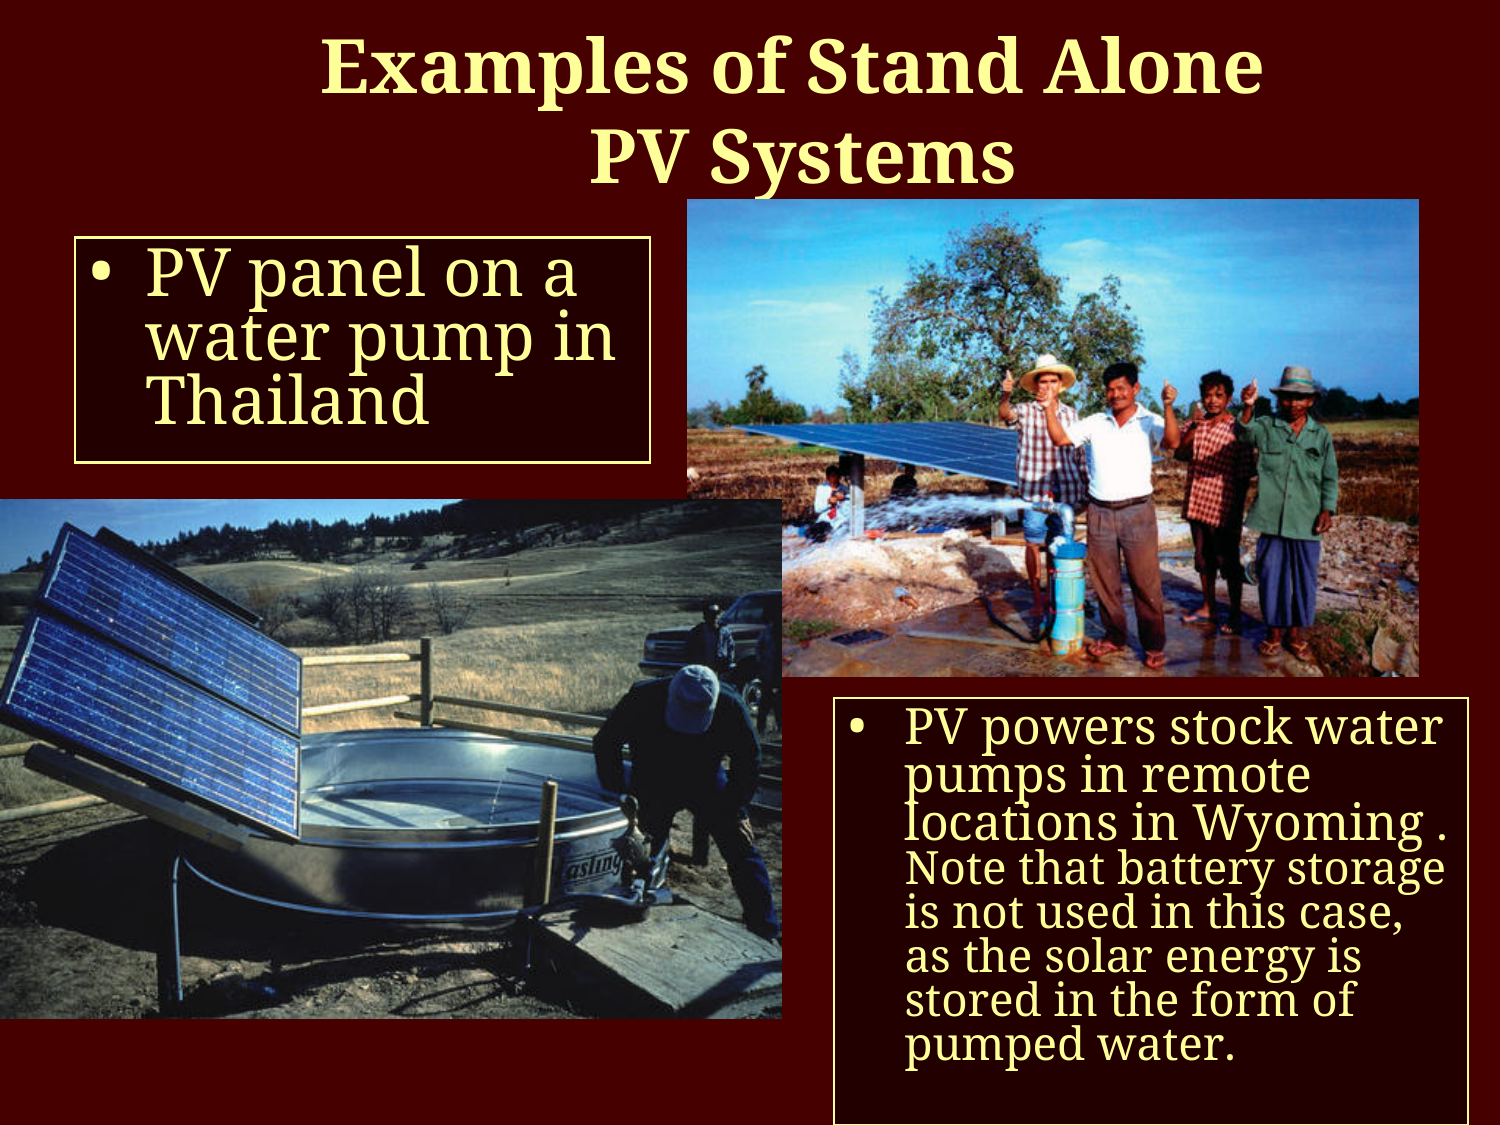

# Examples of Stand Alone PV Systems
PV panel on a water pump in Thailand
PV powers stock water pumps in remote locations in Wyoming . Note that battery storage is not used in this case, as the solar energy is stored in the form of pumped water.
Engineering Photovoltaic Systems
7